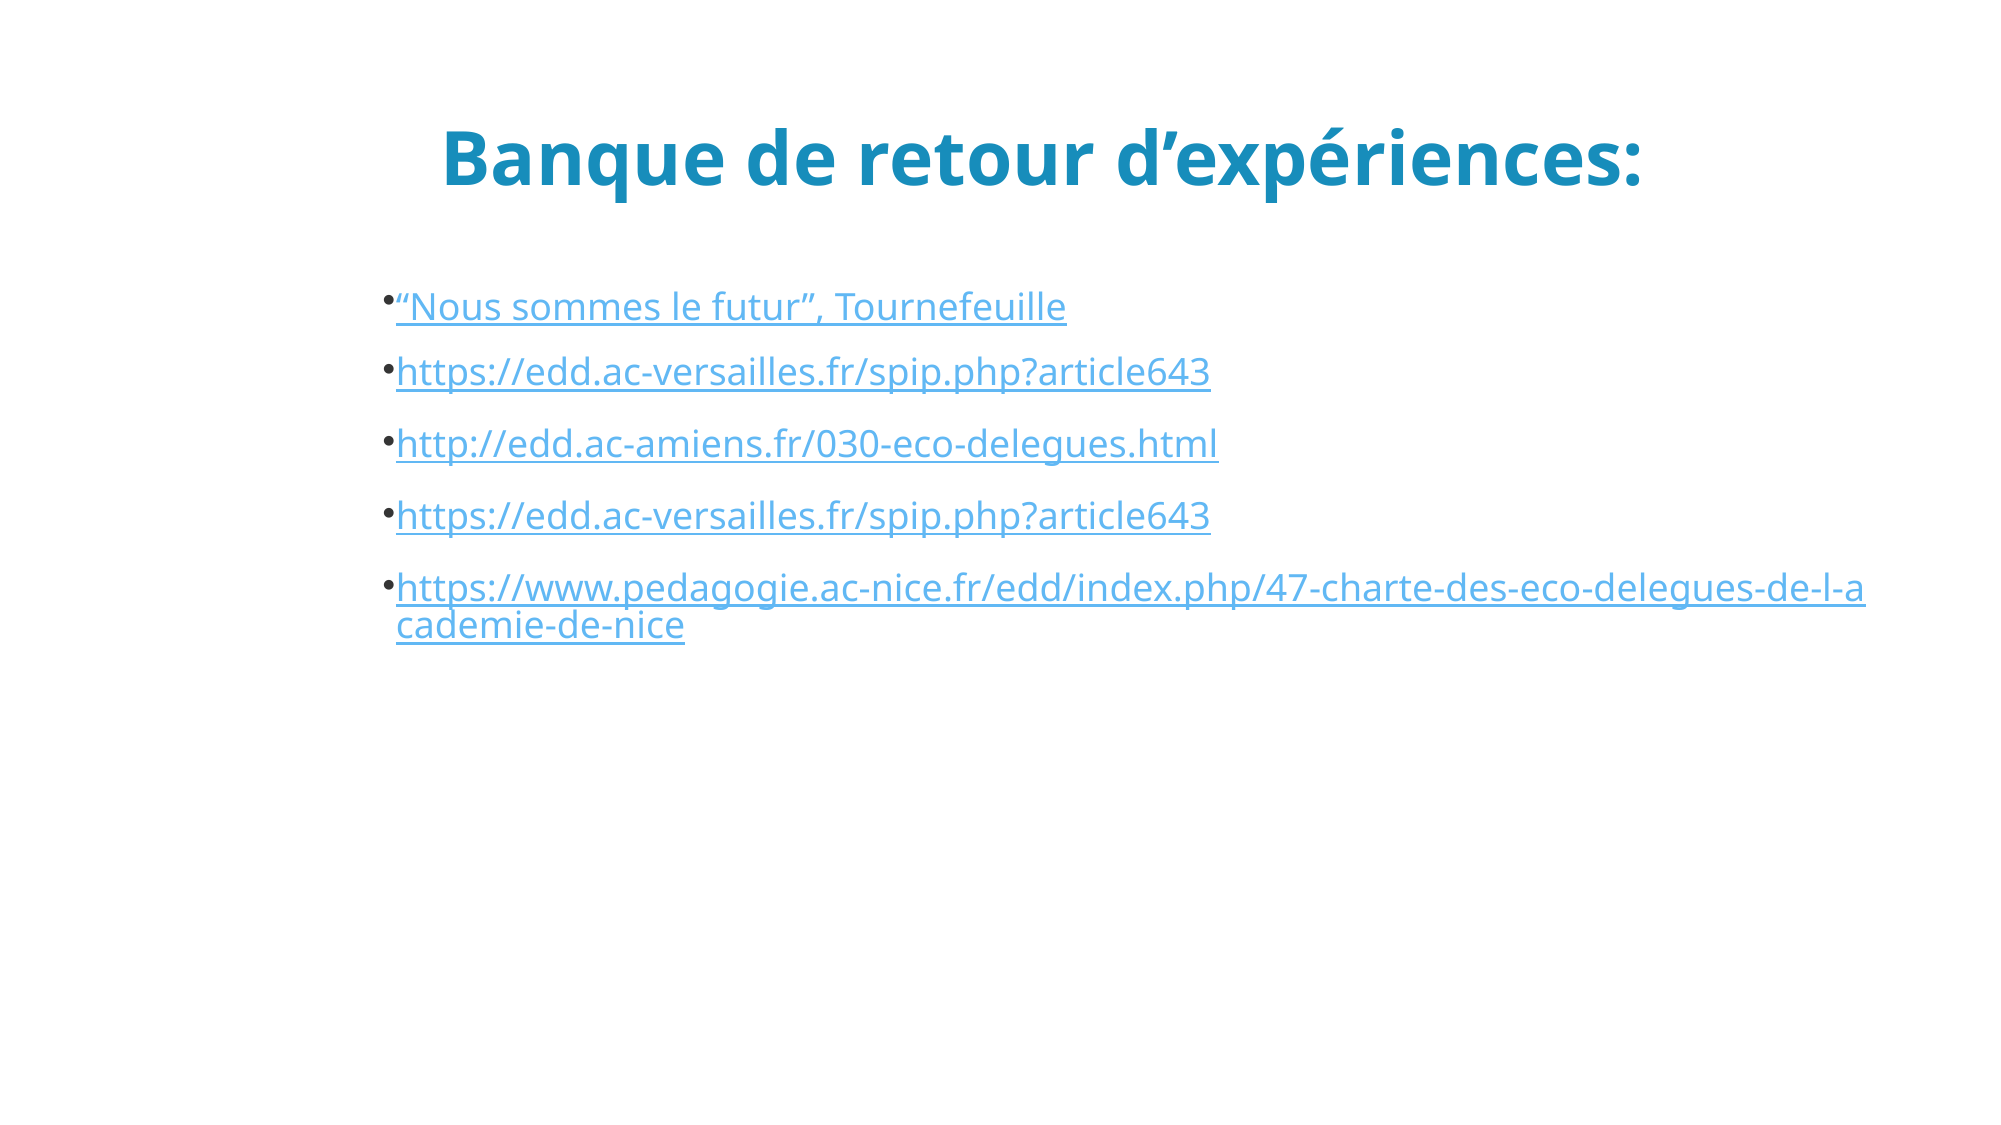

# Banque de retour d’expériences:
“Nous sommes le futur”, Tournefeuille
https://edd.ac-versailles.fr/spip.php?article643
http://edd.ac-amiens.fr/030-eco-delegues.html
https://edd.ac-versailles.fr/spip.php?article643
https://www.pedagogie.ac-nice.fr/edd/index.php/47-charte-des-eco-delegues-de-l-academie-de-nice